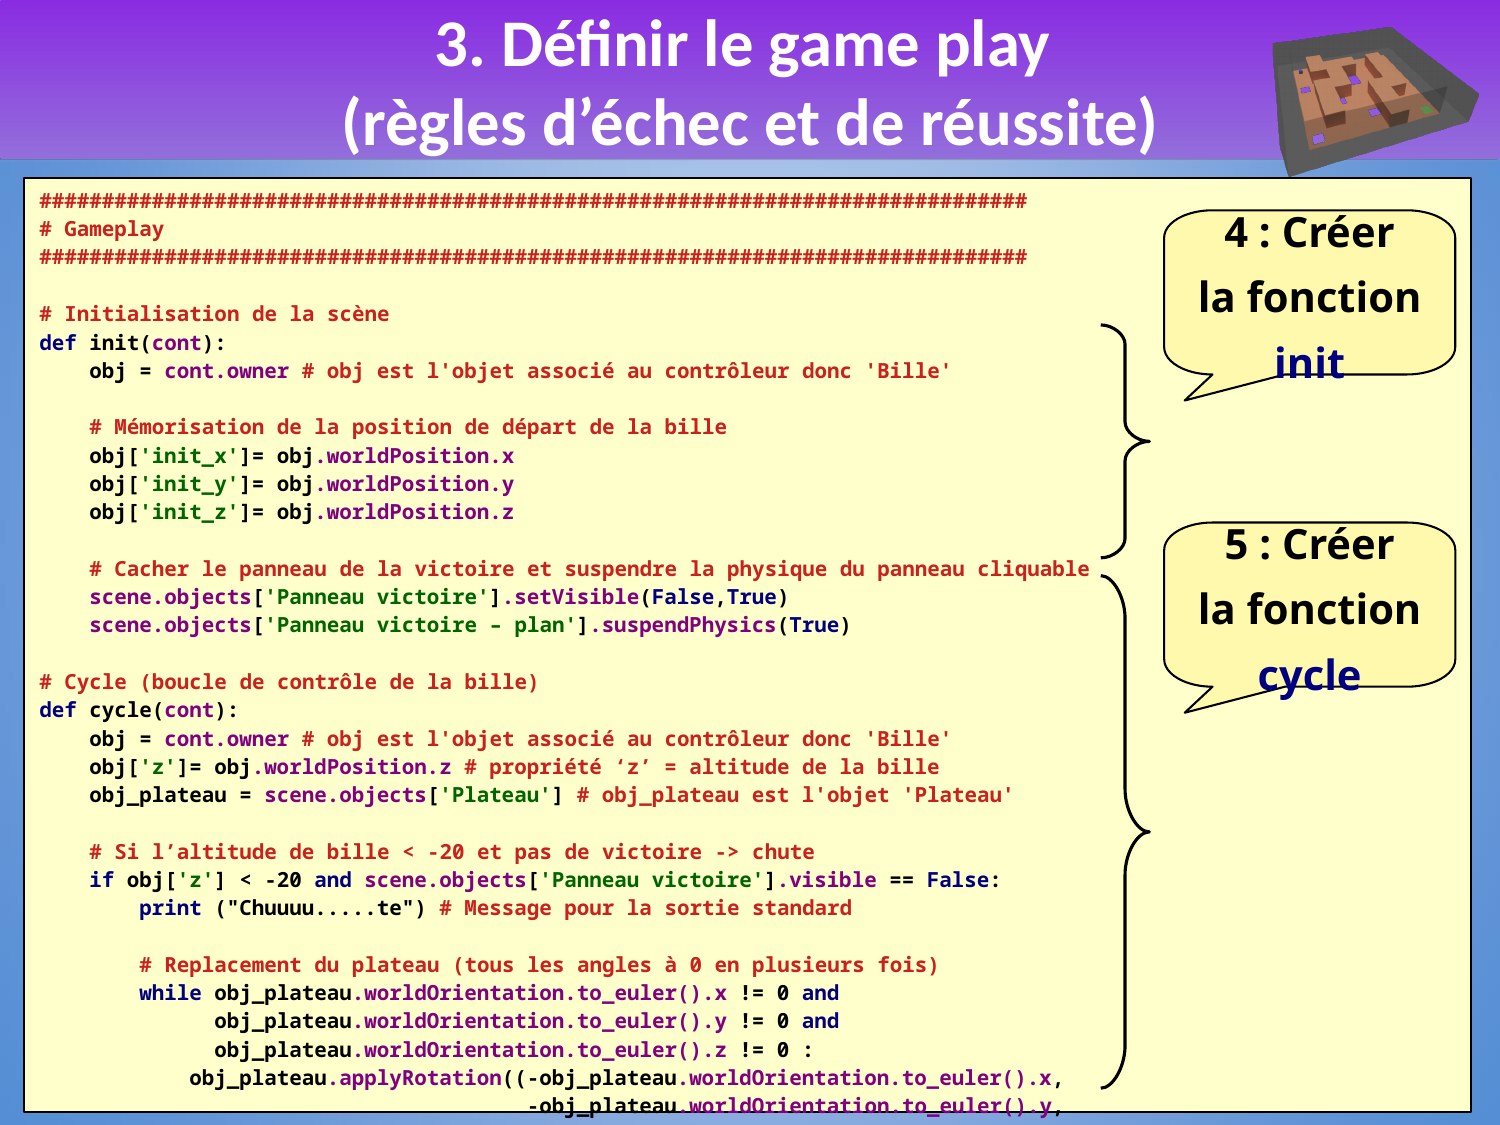

3. Définir le game play
(règles d’échec et de réussite)
###############################################################################
# Gameplay
###############################################################################
# Initialisation de la scène
def init(cont):
 obj = cont.owner # obj est l'objet associé au contrôleur donc 'Bille'
 # Mémorisation de la position de départ de la bille
 obj['init_x']= obj.worldPosition.x
 obj['init_y']= obj.worldPosition.y
 obj['init_z']= obj.worldPosition.z
 # Cacher le panneau de la victoire et suspendre la physique du panneau cliquable
 scene.objects['Panneau victoire'].setVisible(False,True)
 scene.objects['Panneau victoire – plan'].suspendPhysics(True)
# Cycle (boucle de contrôle de la bille)
def cycle(cont):
 obj = cont.owner # obj est l'objet associé au contrôleur donc 'Bille'
 obj['z']= obj.worldPosition.z # propriété ‘z’ = altitude de la bille
 obj_plateau = scene.objects['Plateau'] # obj_plateau est l'objet 'Plateau'
 # Si l’altitude de bille < -20 et pas de victoire -> chute
 if obj['z'] < -20 and scene.objects['Panneau victoire'].visible == False:
 print ("Chuuuu.....te") # Message pour la sortie standard
 # Replacement du plateau (tous les angles à 0 en plusieurs fois)
 while obj_plateau.worldOrientation.to_euler().x != 0 and
 obj_plateau.worldOrientation.to_euler().y != 0 and
 obj_plateau.worldOrientation.to_euler().z != 0 :
 obj_plateau.applyRotation((-obj_plateau.worldOrientation.to_euler().x,
 -obj_plateau.worldOrientation.to_euler().y,
 -obj_plateau.worldOrientation.to_euler().z),
 False)
 # Mettre la bille à la position de départ avec une vitesse nulle
 obj.worldLinearVelocity = (0, 0, 0)
 obj.worldAngularVelocity = (0, 0, 0)
 obj.worldPosition.x = obj['init_x']
 obj.worldPosition.y = obj['init_y']
 obj.worldPosition.z = obj['init_z'] + 0,5 # On repose la bille
4 : Créer
la fonction
init
5 : Créer
la fonction
cycle